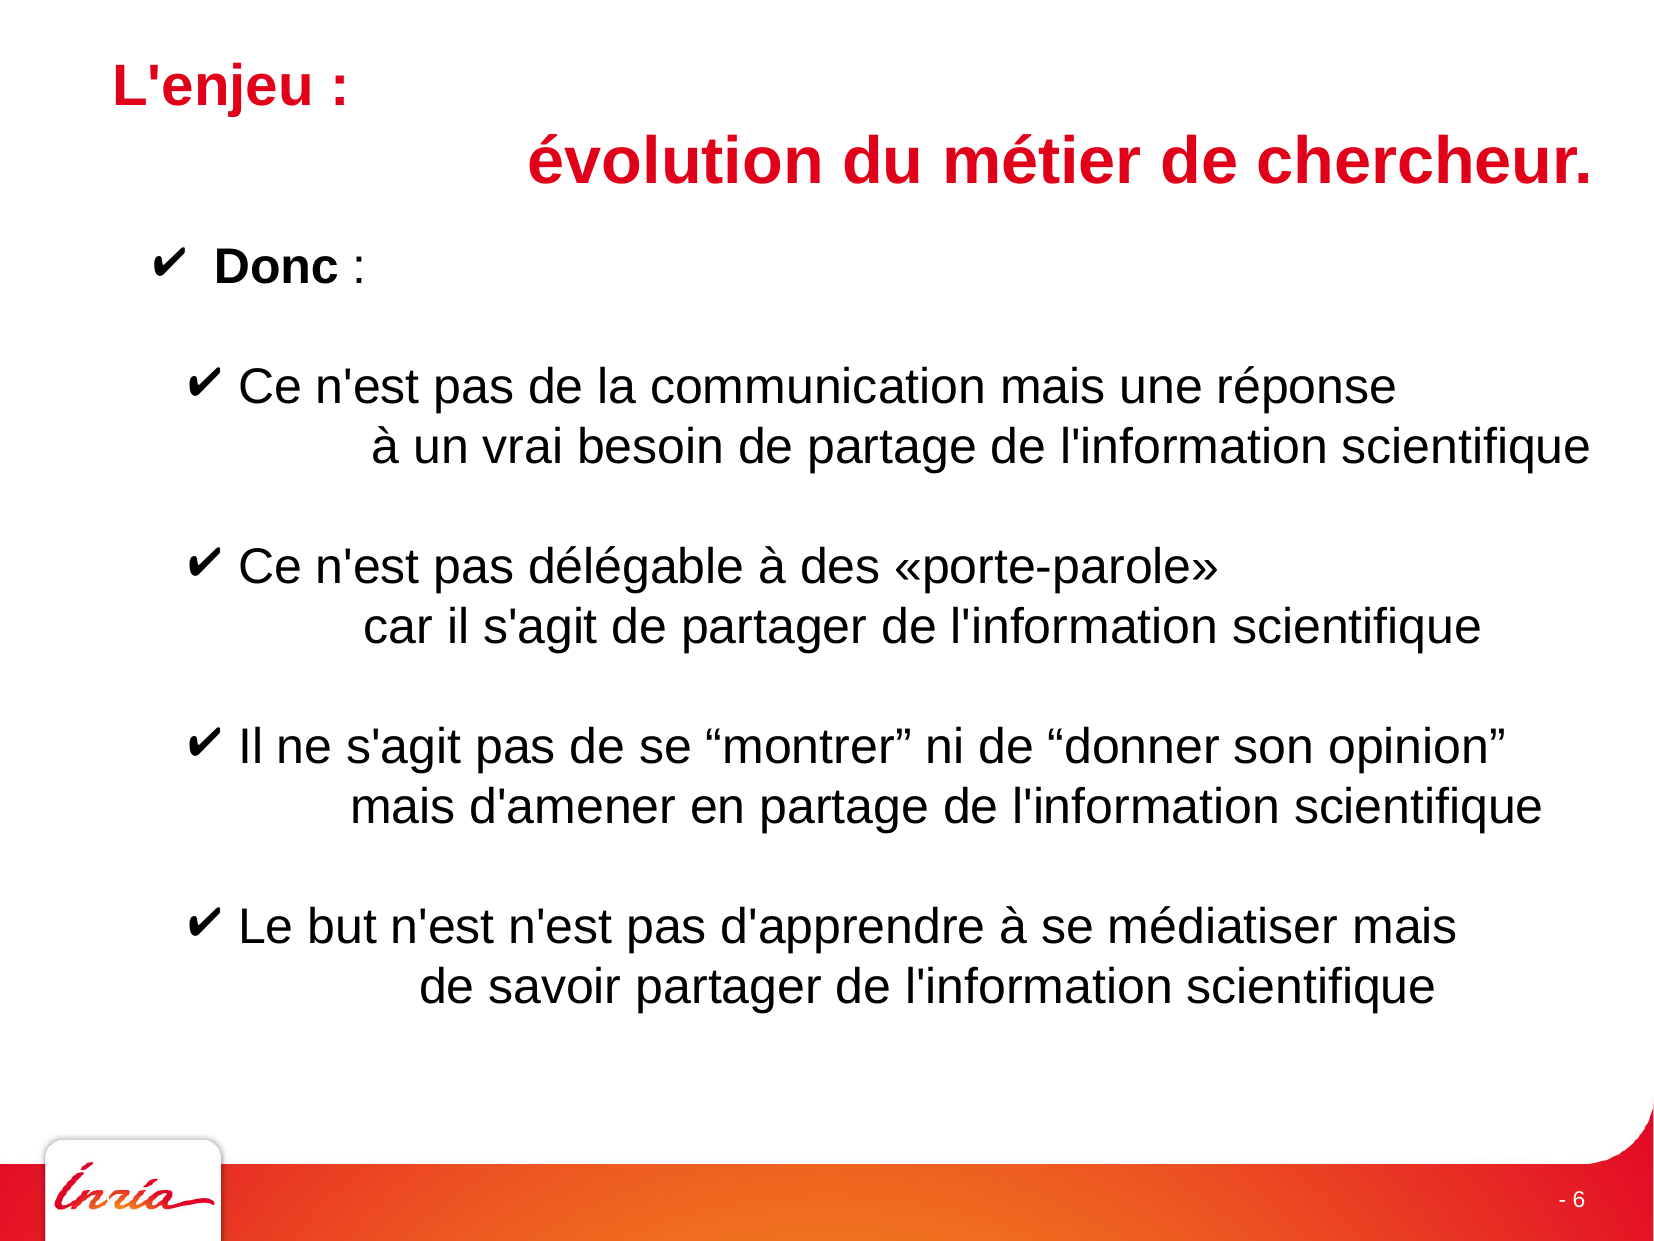

# L'enjeu : évolution du métier de chercheur.
 Donc :
 Ce n'est pas de la communication mais une réponse
 à un vrai besoin de partage de l'information scientifique
 Ce n'est pas délégable à des «porte-parole»
 car il s'agit de partager de l'information scientifique
 Il ne s'agit pas de se “montrer” ni de “donner son opinion”
 mais d'amener en partage de l'information scientifique
 Le but n'est n'est pas d'apprendre à se médiatiser mais
 de savoir partager de l'information scientifique